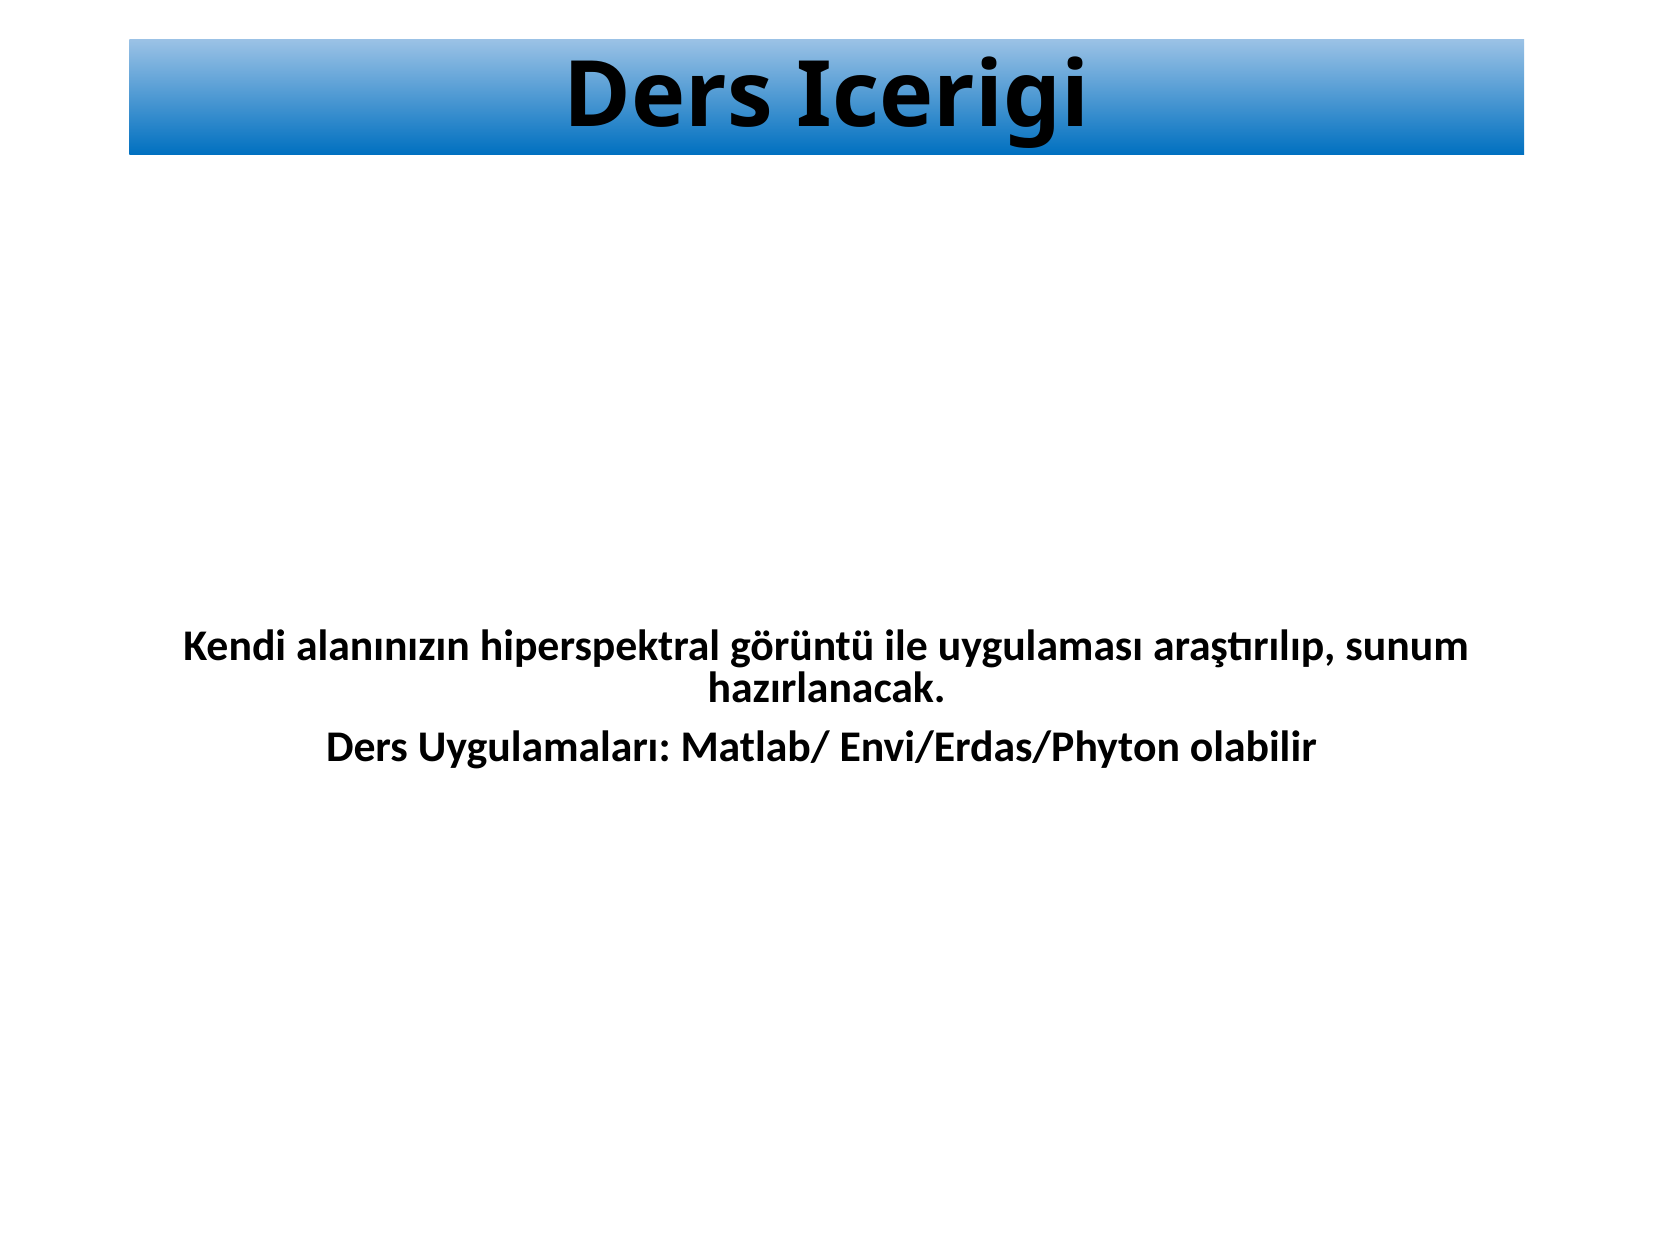

# Ders Icerigi
Kendi alanınızın hiperspektral görüntü ile uygulaması araştırılıp, sunum hazırlanacak.
Ders Uygulamaları: Matlab/ Envi/Erdas/Phyton olabilir